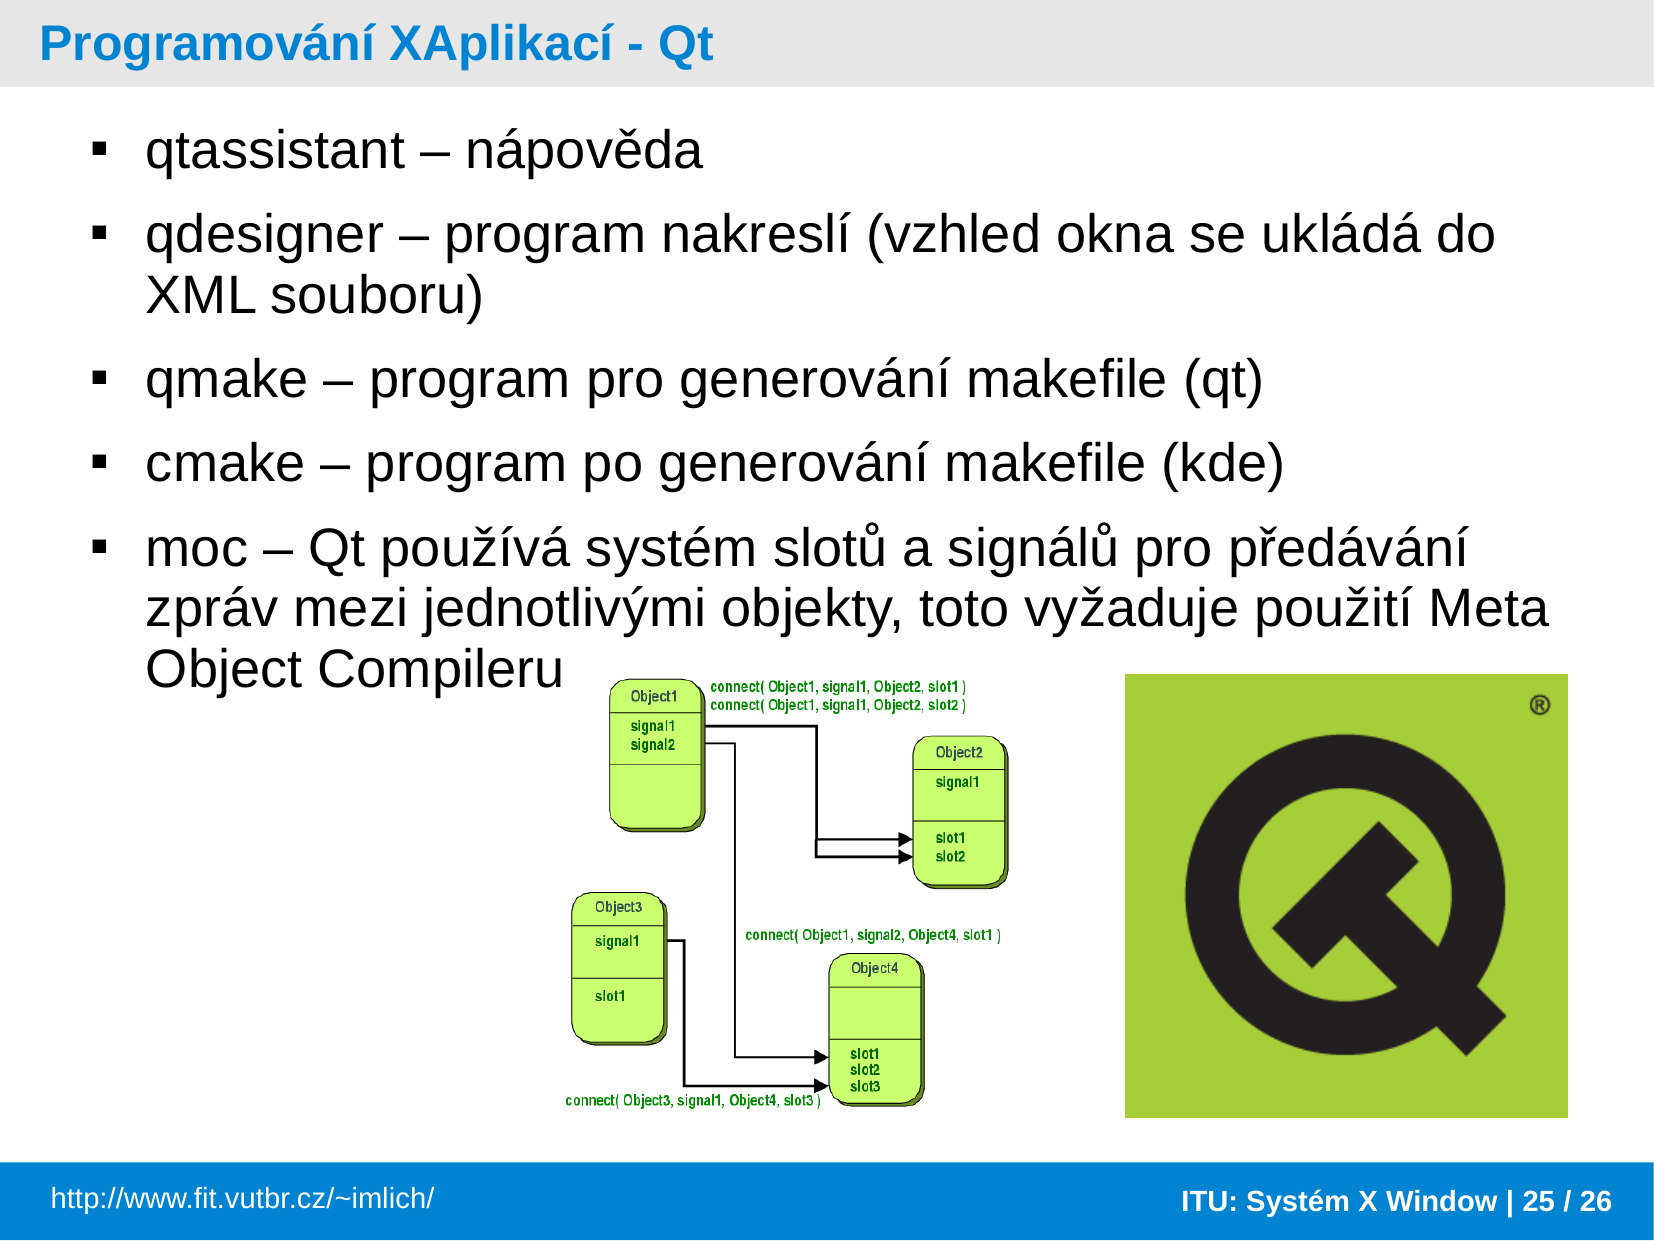

# Programování XAplikací - Qt
qtassistant – nápověda
qdesigner – program nakreslí (vzhled okna se ukládá do XML souboru)
qmake – program pro generování makefile (qt)
cmake – program po generování makefile (kde)
moc – Qt používá systém slotů a signálů pro předávání zpráv mezi jednotlivými objekty, toto vyžaduje použití Meta Object Compileru